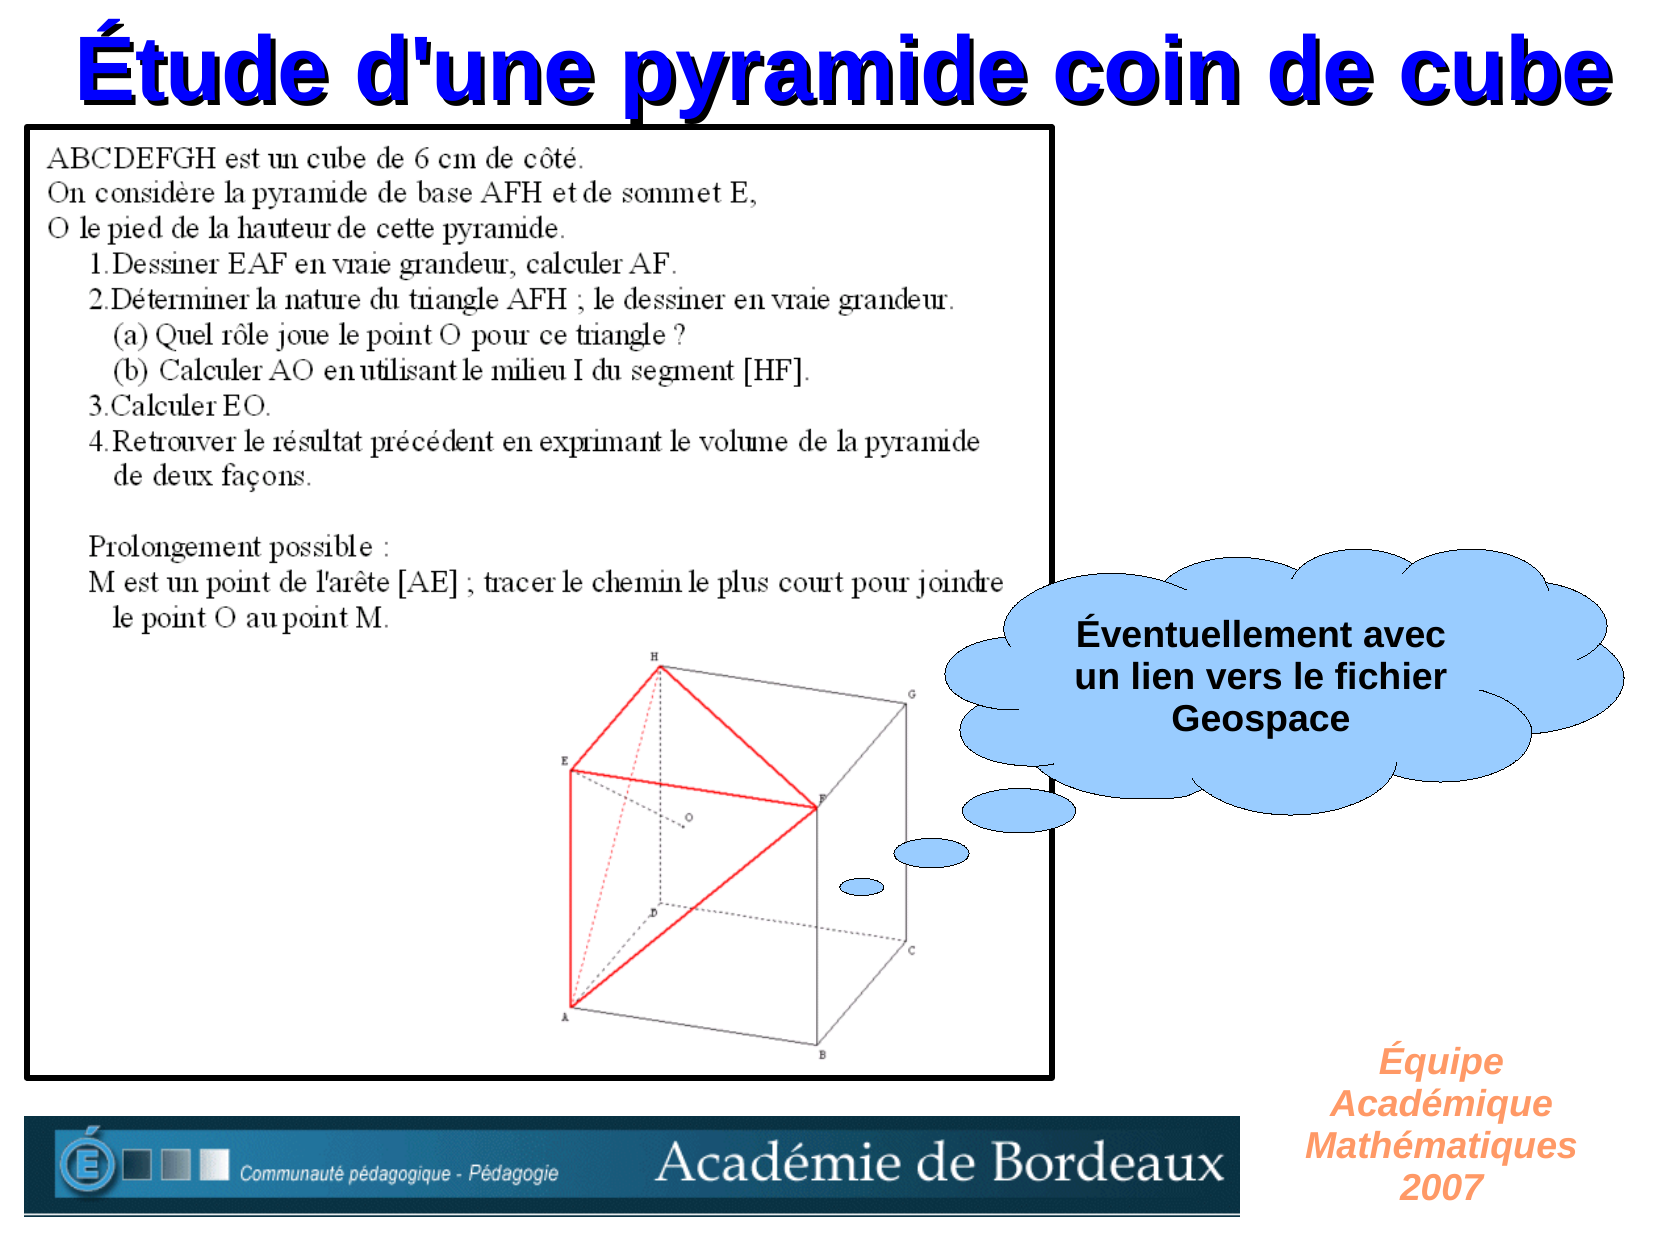

# Étude d'une pyramide coin de cube
Éventuellement avec un lien vers le fichier Geospace
Équipe Académique Mathématiques
2007